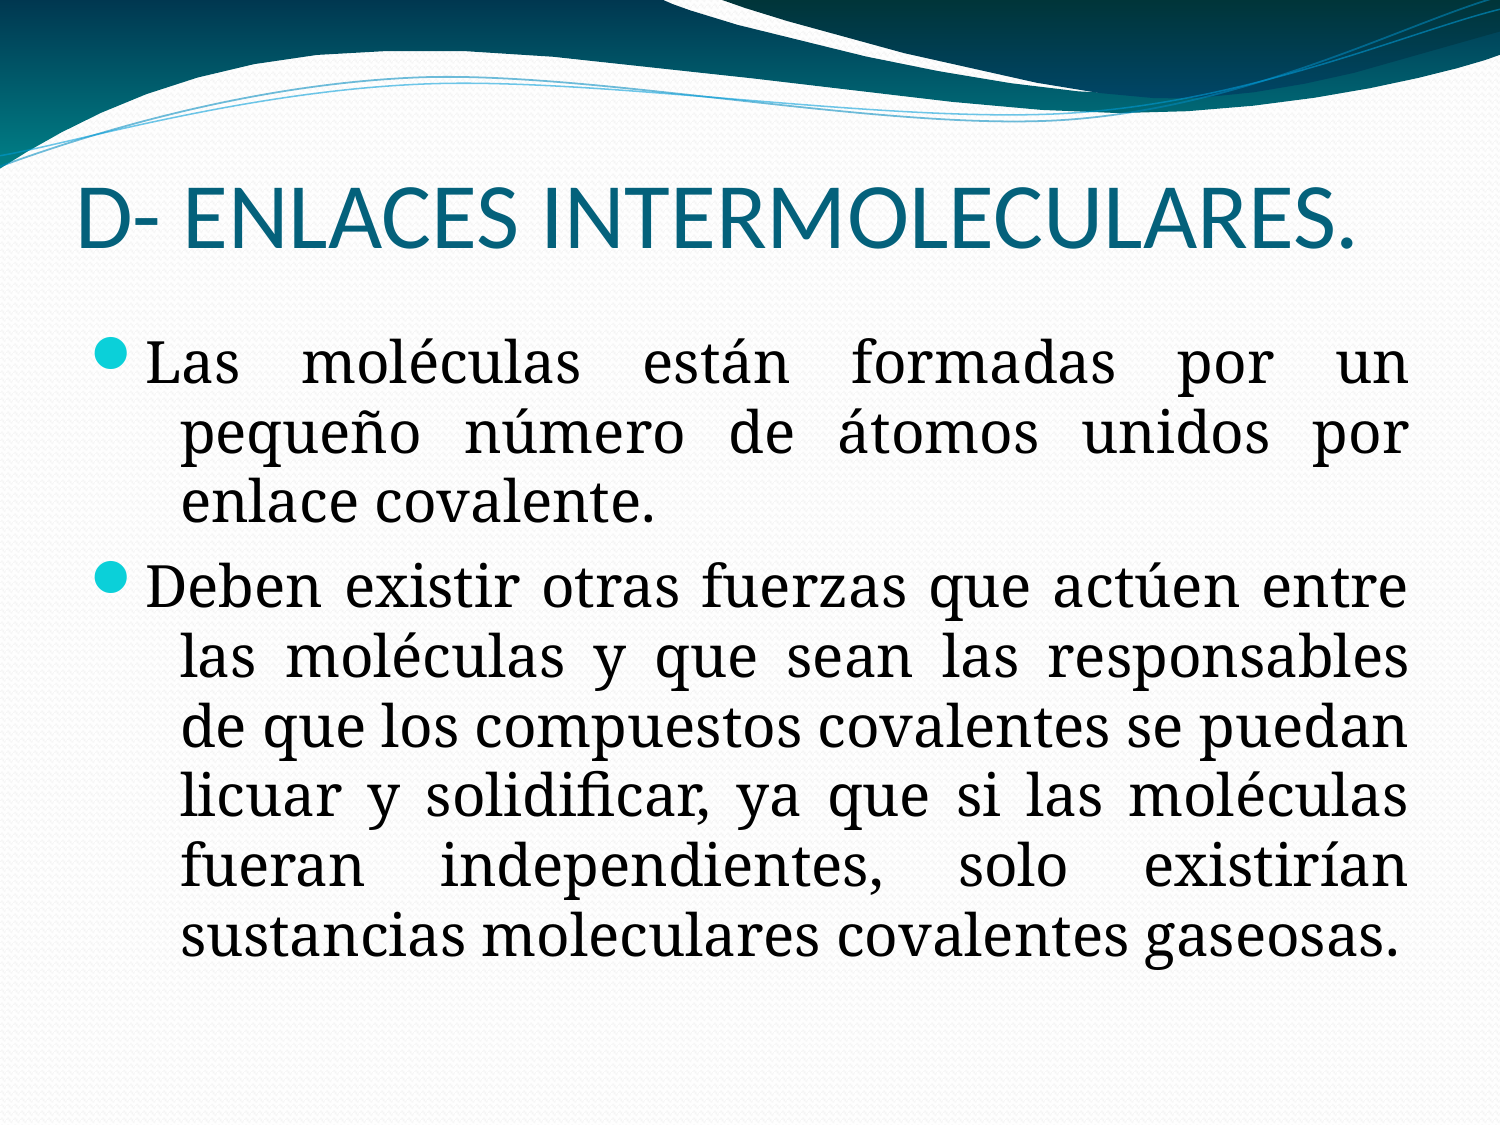

# D- ENLACES INTERMOLECULARES.
Las moléculas están formadas por un pequeño número de átomos unidos por enlace covalente.
Deben existir otras fuerzas que actúen entre las moléculas y que sean las responsables de que los compuestos covalentes se puedan licuar y solidificar, ya que si las moléculas fueran independientes, solo existirían sustancias moleculares covalentes gaseosas.